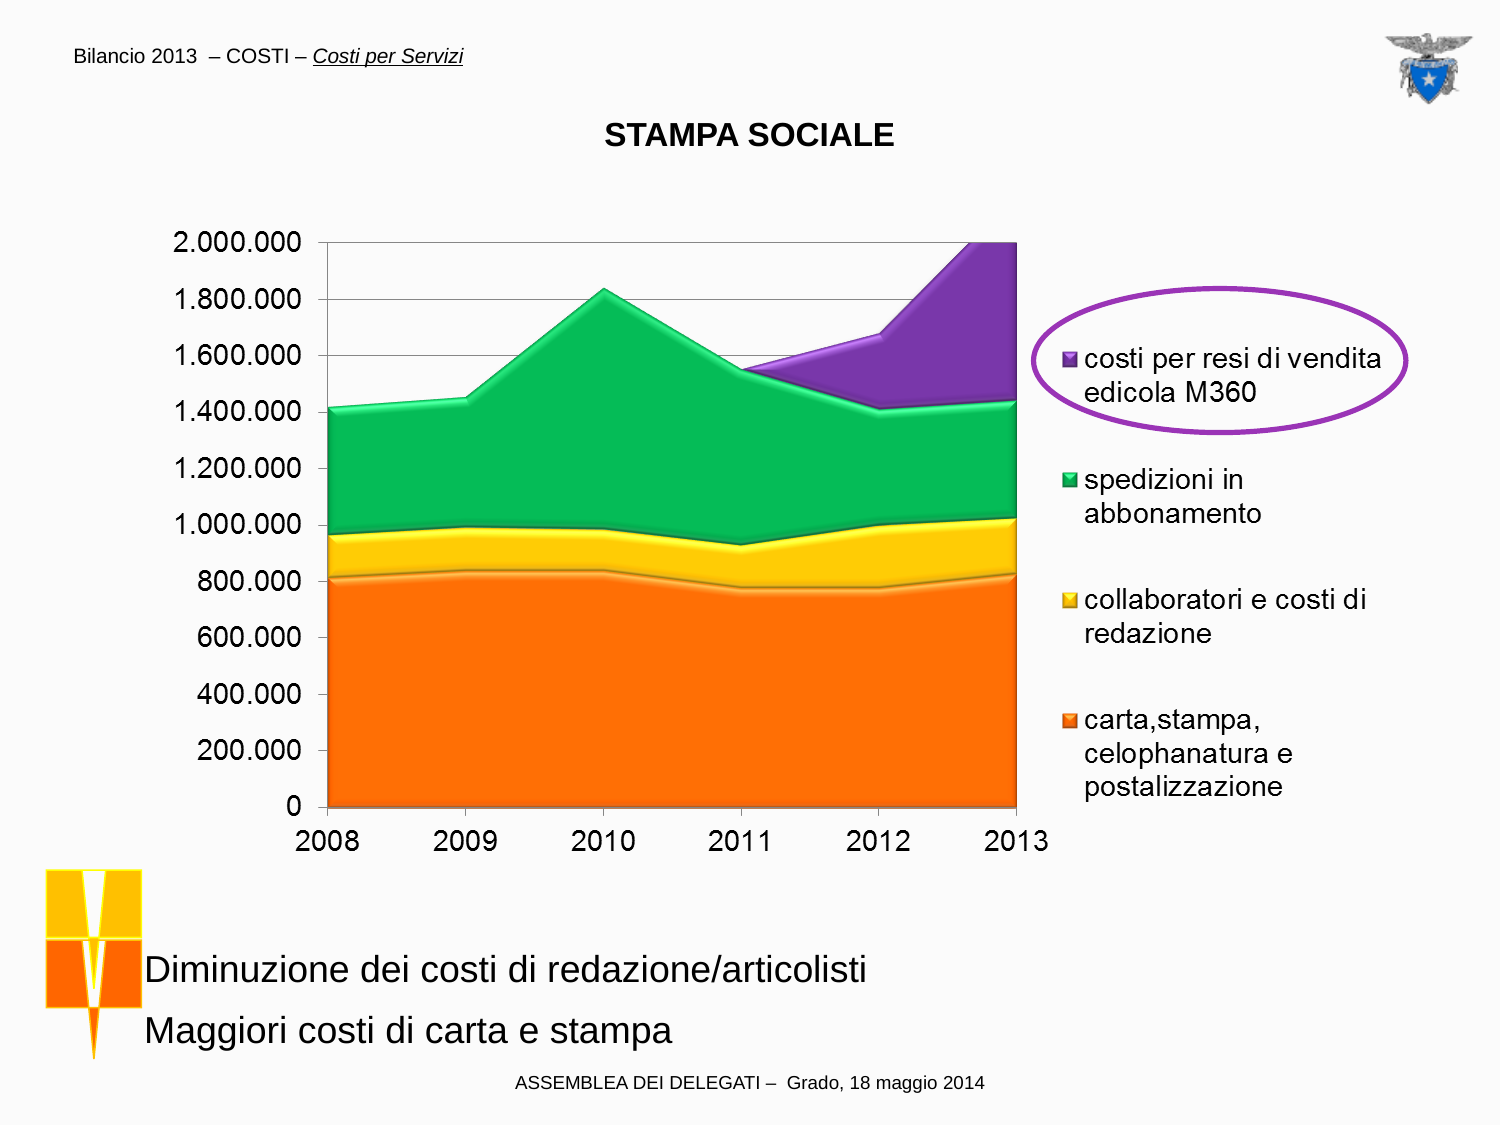

Bilancio 2013 – COSTI – Costi per Servizi
STAMPA SOCIALE
Diminuzione dei costi di redazione/articolisti
Maggiori costi di carta e stampa
ASSEMBLEA DEI DELEGATI – Grado, 18 maggio 2014